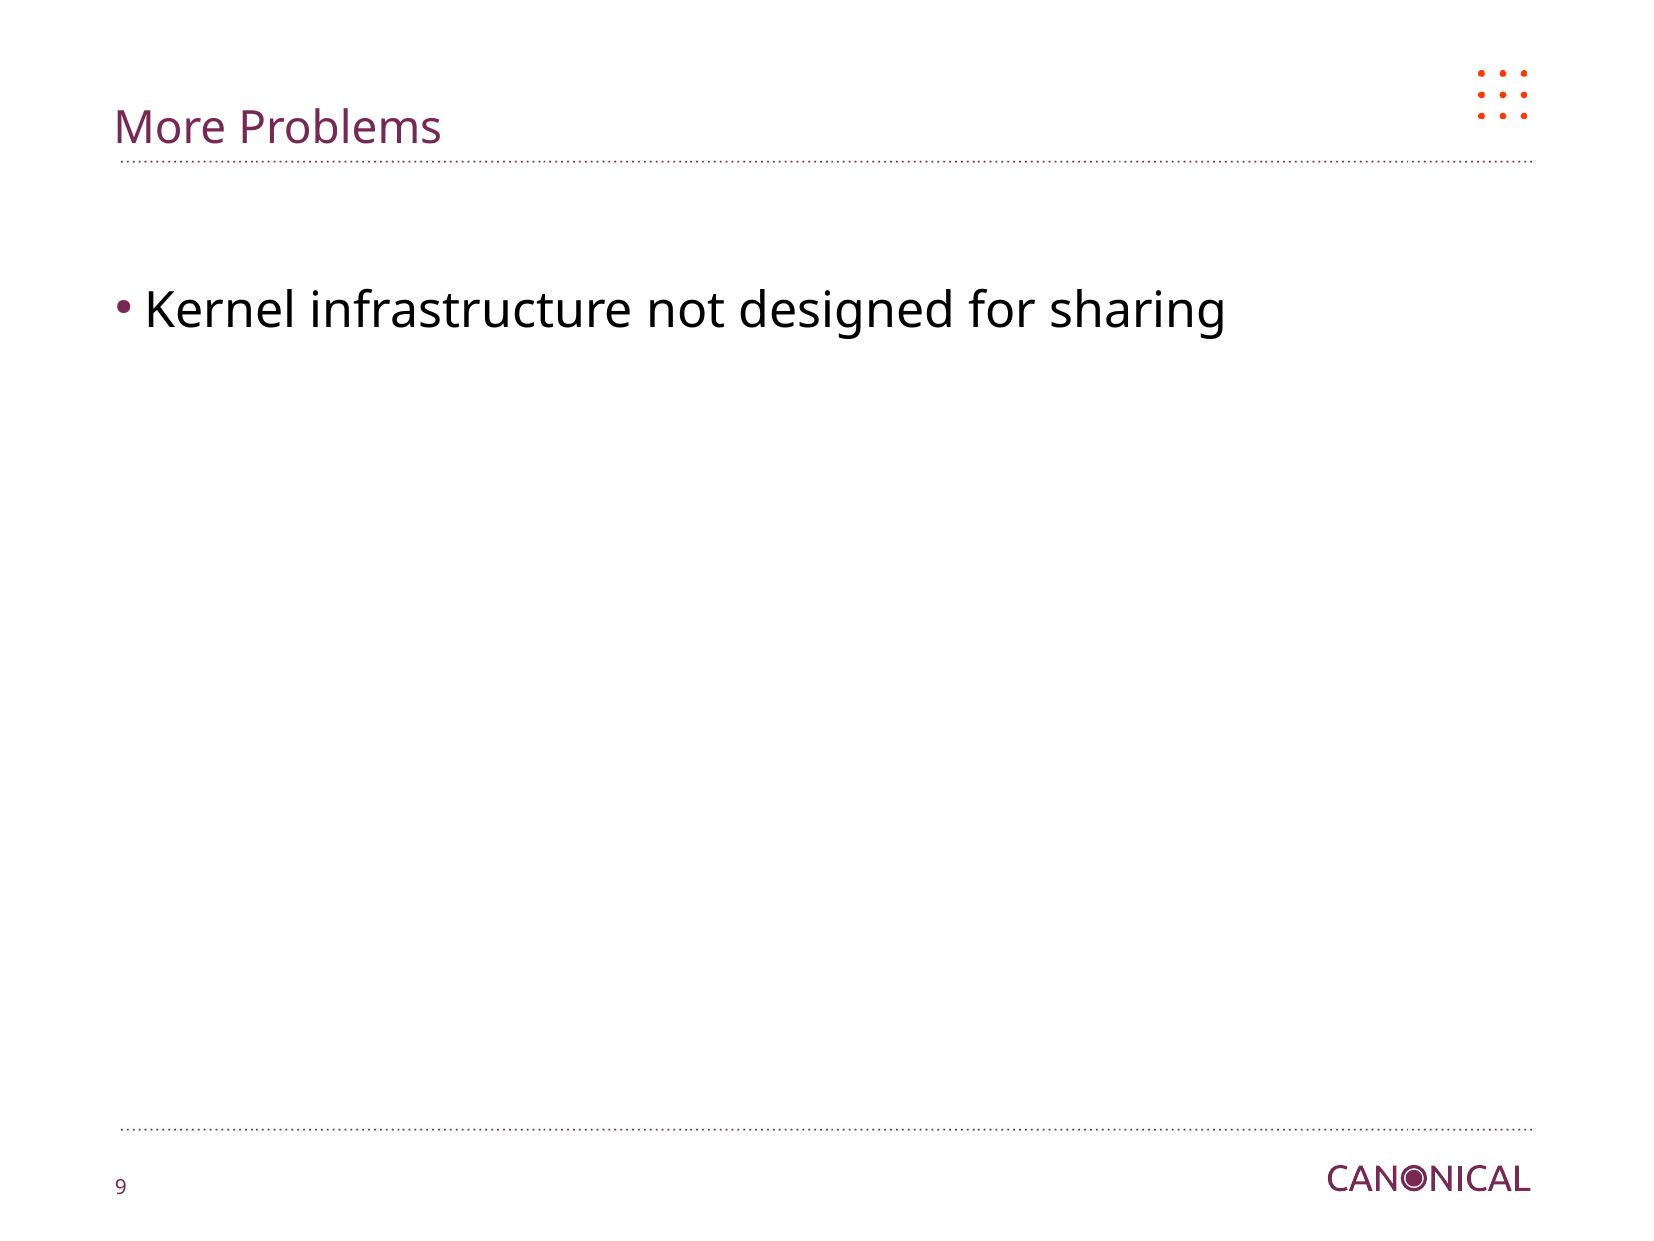

# More Problems
Kernel infrastructure not designed for sharing